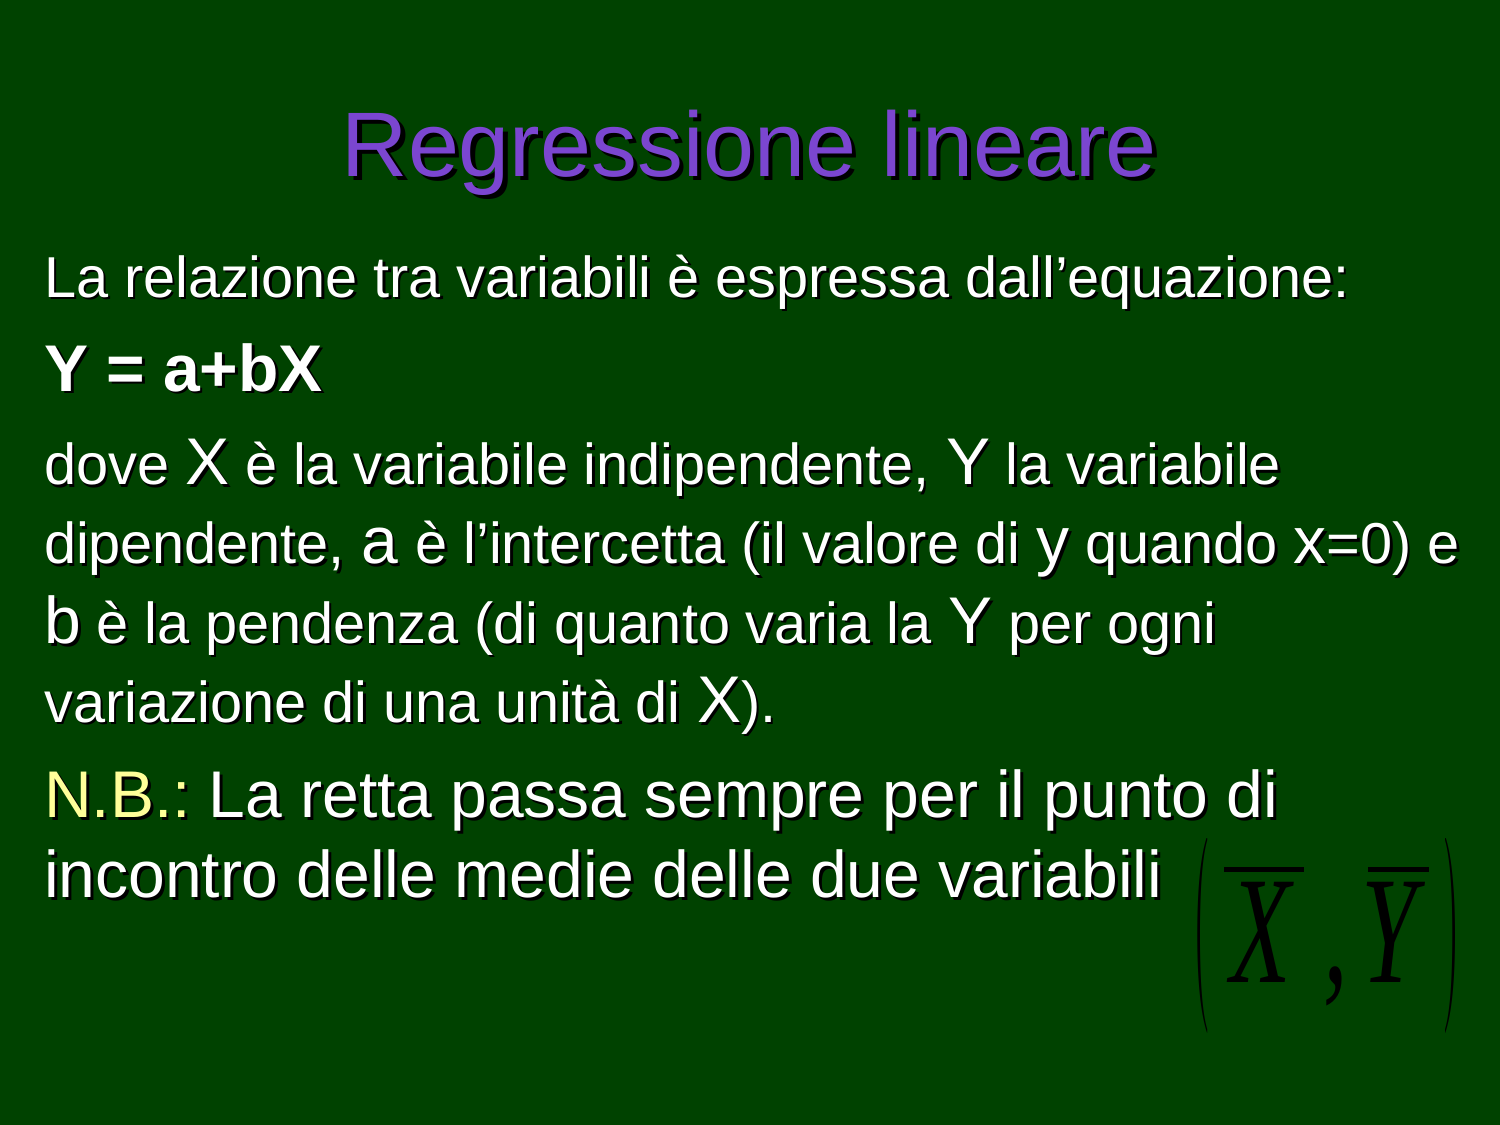

Regressione lineare
# La relazione tra variabili è espressa dall’equazione:
Y = a+bX
dove X è la variabile indipendente, Y la variabile dipendente, a è l’intercetta (il valore di y quando x=0) e b è la pendenza (di quanto varia la Y per ogni variazione di una unità di X).
N.B.: La retta passa sempre per il punto di incontro delle medie delle due variabili